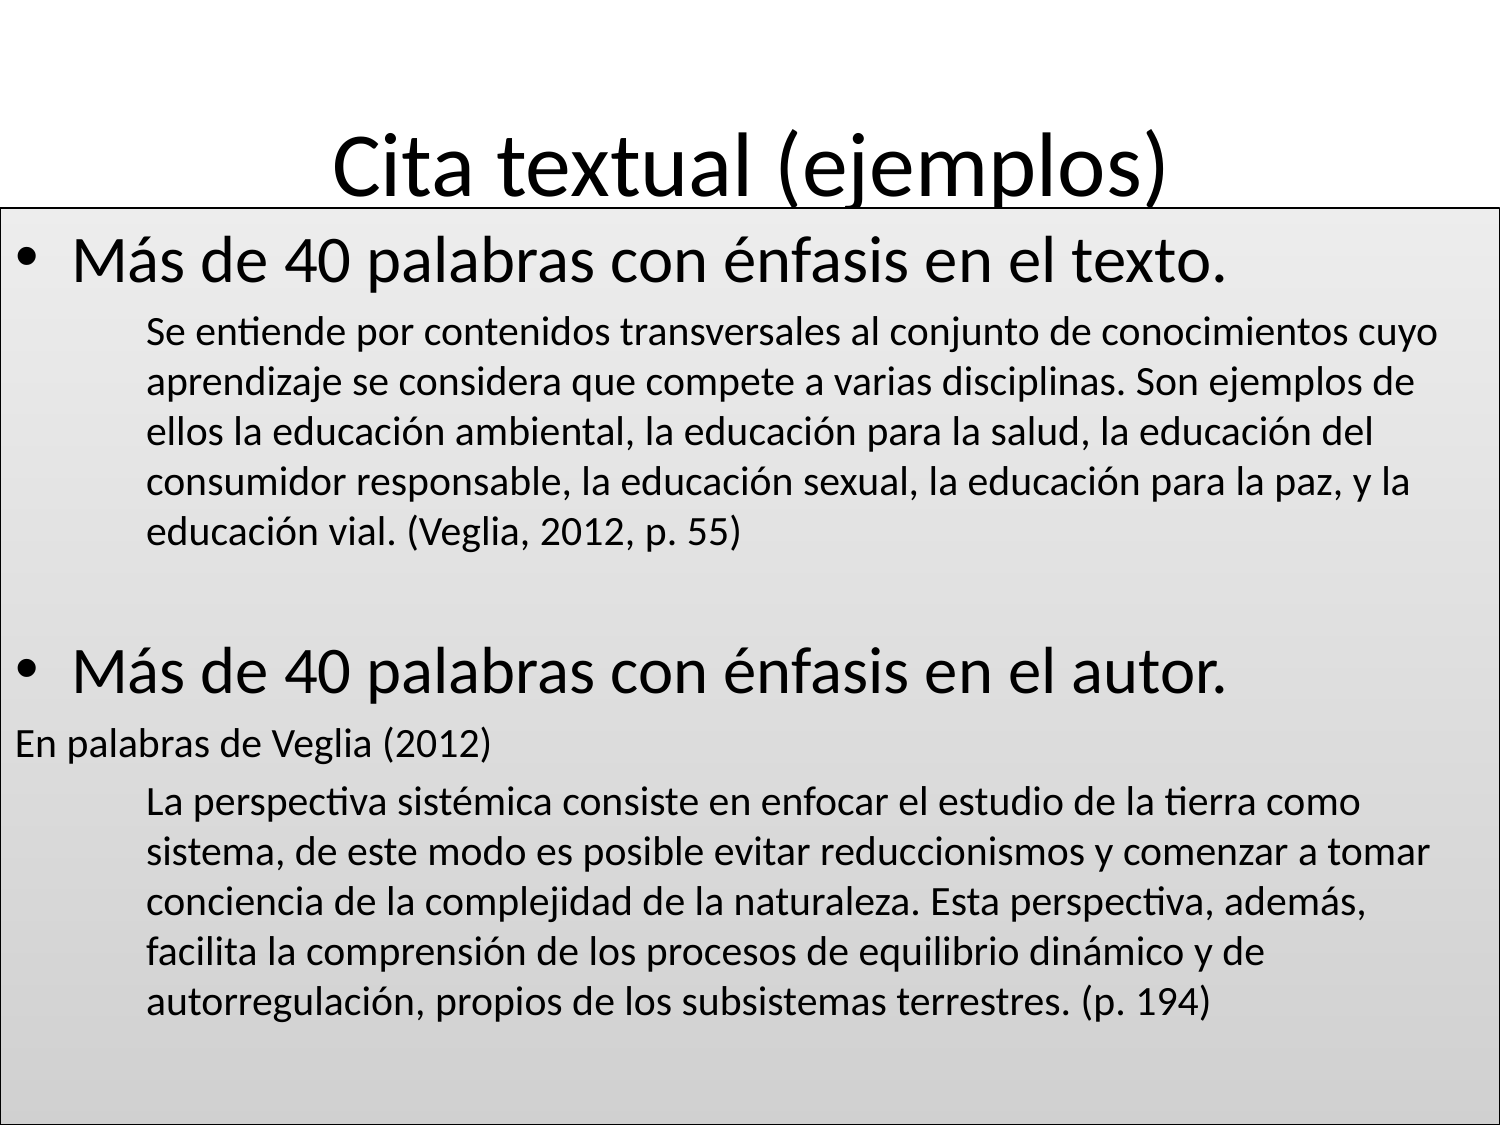

Cita textual (ejemplos)
Más de 40 palabras con énfasis en el texto.
Se entiende por contenidos transversales al conjunto de conocimientos cuyo aprendizaje se considera que compete a varias disciplinas. Son ejemplos de ellos la educación ambiental, la educación para la salud, la educación del consumidor responsable, la educación sexual, la educación para la paz, y la educación vial. (Veglia, 2012, p. 55)
Más de 40 palabras con énfasis en el autor.
En palabras de Veglia (2012)
La perspectiva sistémica consiste en enfocar el estudio de la tierra como sistema, de este modo es posible evitar reduccionismos y comenzar a tomar conciencia de la complejidad de la naturaleza. Esta perspectiva, además, facilita la comprensión de los procesos de equilibrio dinámico y de autorregulación, propios de los subsistemas terrestres. (p. 194)